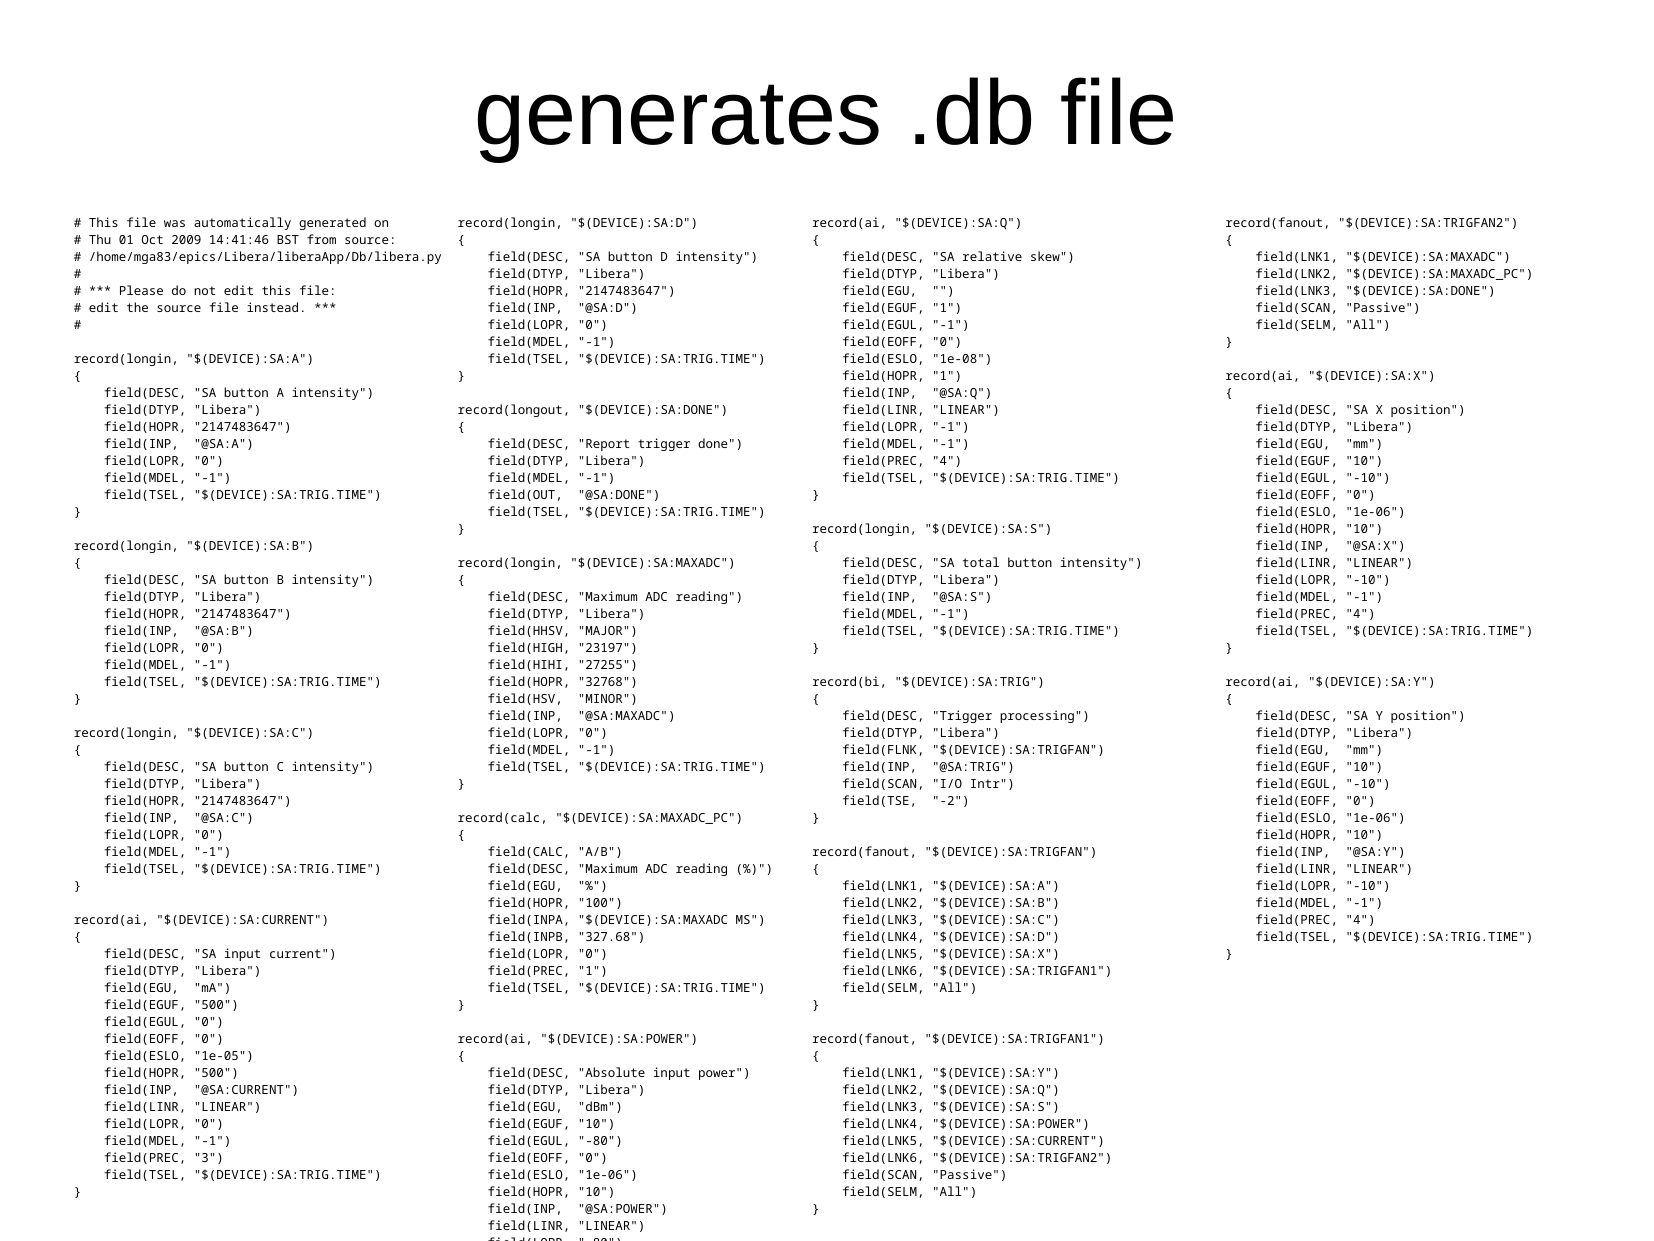

# generates .db file
# This file was automatically generated on
# Thu 01 Oct 2009 14:41:46 BST from source:
# /home/mga83/epics/Libera/liberaApp/Db/libera.py
#
# *** Please do not edit this file:
# edit the source file instead. ***
#
record(longin, "$(DEVICE):SA:A")
{
 field(DESC, "SA button A intensity")
 field(DTYP, "Libera")
 field(HOPR, "2147483647")
 field(INP, "@SA:A")
 field(LOPR, "0")
 field(MDEL, "-1")
 field(TSEL, "$(DEVICE):SA:TRIG.TIME")
}
record(longin, "$(DEVICE):SA:B")
{
 field(DESC, "SA button B intensity")
 field(DTYP, "Libera")
 field(HOPR, "2147483647")
 field(INP, "@SA:B")
 field(LOPR, "0")
 field(MDEL, "-1")
 field(TSEL, "$(DEVICE):SA:TRIG.TIME")
}
record(longin, "$(DEVICE):SA:C")
{
 field(DESC, "SA button C intensity")
 field(DTYP, "Libera")
 field(HOPR, "2147483647")
 field(INP, "@SA:C")
 field(LOPR, "0")
 field(MDEL, "-1")
 field(TSEL, "$(DEVICE):SA:TRIG.TIME")
}
record(ai, "$(DEVICE):SA:CURRENT")
{
 field(DESC, "SA input current")
 field(DTYP, "Libera")
 field(EGU, "mA")
 field(EGUF, "500")
 field(EGUL, "0")
 field(EOFF, "0")
 field(ESLO, "1e-05")
 field(HOPR, "500")
 field(INP, "@SA:CURRENT")
 field(LINR, "LINEAR")
 field(LOPR, "0")
 field(MDEL, "-1")
 field(PREC, "3")
 field(TSEL, "$(DEVICE):SA:TRIG.TIME")
}
record(longin, "$(DEVICE):SA:D")
{
 field(DESC, "SA button D intensity")
 field(DTYP, "Libera")
 field(HOPR, "2147483647")
 field(INP, "@SA:D")
 field(LOPR, "0")
 field(MDEL, "-1")
 field(TSEL, "$(DEVICE):SA:TRIG.TIME")
}
record(longout, "$(DEVICE):SA:DONE")
{
 field(DESC, "Report trigger done")
 field(DTYP, "Libera")
 field(MDEL, "-1")
 field(OUT, "@SA:DONE")
 field(TSEL, "$(DEVICE):SA:TRIG.TIME")
}
record(longin, "$(DEVICE):SA:MAXADC")
{
 field(DESC, "Maximum ADC reading")
 field(DTYP, "Libera")
 field(HHSV, "MAJOR")
 field(HIGH, "23197")
 field(HIHI, "27255")
 field(HOPR, "32768")
 field(HSV, "MINOR")
 field(INP, "@SA:MAXADC")
 field(LOPR, "0")
 field(MDEL, "-1")
 field(TSEL, "$(DEVICE):SA:TRIG.TIME")
}
record(calc, "$(DEVICE):SA:MAXADC_PC")
{
 field(CALC, "A/B")
 field(DESC, "Maximum ADC reading (%)")
 field(EGU, "%")
 field(HOPR, "100")
 field(INPA, "$(DEVICE):SA:MAXADC MS")
 field(INPB, "327.68")
 field(LOPR, "0")
 field(PREC, "1")
 field(TSEL, "$(DEVICE):SA:TRIG.TIME")
}
record(ai, "$(DEVICE):SA:POWER")
{
 field(DESC, "Absolute input power")
 field(DTYP, "Libera")
 field(EGU, "dBm")
 field(EGUF, "10")
 field(EGUL, "-80")
 field(EOFF, "0")
 field(ESLO, "1e-06")
 field(HOPR, "10")
 field(INP, "@SA:POWER")
 field(LINR, "LINEAR")
 field(LOPR, "-80")
 field(MDEL, "-1")
 field(PREC, "3")
 field(TSEL, "$(DEVICE):SA:TRIG.TIME")
}
record(ai, "$(DEVICE):SA:Q")
{
 field(DESC, "SA relative skew")
 field(DTYP, "Libera")
 field(EGU, "")
 field(EGUF, "1")
 field(EGUL, "-1")
 field(EOFF, "0")
 field(ESLO, "1e-08")
 field(HOPR, "1")
 field(INP, "@SA:Q")
 field(LINR, "LINEAR")
 field(LOPR, "-1")
 field(MDEL, "-1")
 field(PREC, "4")
 field(TSEL, "$(DEVICE):SA:TRIG.TIME")
}
record(longin, "$(DEVICE):SA:S")
{
 field(DESC, "SA total button intensity")
 field(DTYP, "Libera")
 field(INP, "@SA:S")
 field(MDEL, "-1")
 field(TSEL, "$(DEVICE):SA:TRIG.TIME")
}
record(bi, "$(DEVICE):SA:TRIG")
{
 field(DESC, "Trigger processing")
 field(DTYP, "Libera")
 field(FLNK, "$(DEVICE):SA:TRIGFAN")
 field(INP, "@SA:TRIG")
 field(SCAN, "I/O Intr")
 field(TSE, "-2")
}
record(fanout, "$(DEVICE):SA:TRIGFAN")
{
 field(LNK1, "$(DEVICE):SA:A")
 field(LNK2, "$(DEVICE):SA:B")
 field(LNK3, "$(DEVICE):SA:C")
 field(LNK4, "$(DEVICE):SA:D")
 field(LNK5, "$(DEVICE):SA:X")
 field(LNK6, "$(DEVICE):SA:TRIGFAN1")
 field(SELM, "All")
}
record(fanout, "$(DEVICE):SA:TRIGFAN1")
{
 field(LNK1, "$(DEVICE):SA:Y")
 field(LNK2, "$(DEVICE):SA:Q")
 field(LNK3, "$(DEVICE):SA:S")
 field(LNK4, "$(DEVICE):SA:POWER")
 field(LNK5, "$(DEVICE):SA:CURRENT")
 field(LNK6, "$(DEVICE):SA:TRIGFAN2")
 field(SCAN, "Passive")
 field(SELM, "All")
}
record(fanout, "$(DEVICE):SA:TRIGFAN2")
{
 field(LNK1, "$(DEVICE):SA:MAXADC")
 field(LNK2, "$(DEVICE):SA:MAXADC_PC")
 field(LNK3, "$(DEVICE):SA:DONE")
 field(SCAN, "Passive")
 field(SELM, "All")
}
record(ai, "$(DEVICE):SA:X")
{
 field(DESC, "SA X position")
 field(DTYP, "Libera")
 field(EGU, "mm")
 field(EGUF, "10")
 field(EGUL, "-10")
 field(EOFF, "0")
 field(ESLO, "1e-06")
 field(HOPR, "10")
 field(INP, "@SA:X")
 field(LINR, "LINEAR")
 field(LOPR, "-10")
 field(MDEL, "-1")
 field(PREC, "4")
 field(TSEL, "$(DEVICE):SA:TRIG.TIME")
}
record(ai, "$(DEVICE):SA:Y")
{
 field(DESC, "SA Y position")
 field(DTYP, "Libera")
 field(EGU, "mm")
 field(EGUF, "10")
 field(EGUL, "-10")
 field(EOFF, "0")
 field(ESLO, "1e-06")
 field(HOPR, "10")
 field(INP, "@SA:Y")
 field(LINR, "LINEAR")
 field(LOPR, "-10")
 field(MDEL, "-1")
 field(PREC, "4")
 field(TSEL, "$(DEVICE):SA:TRIG.TIME")
}